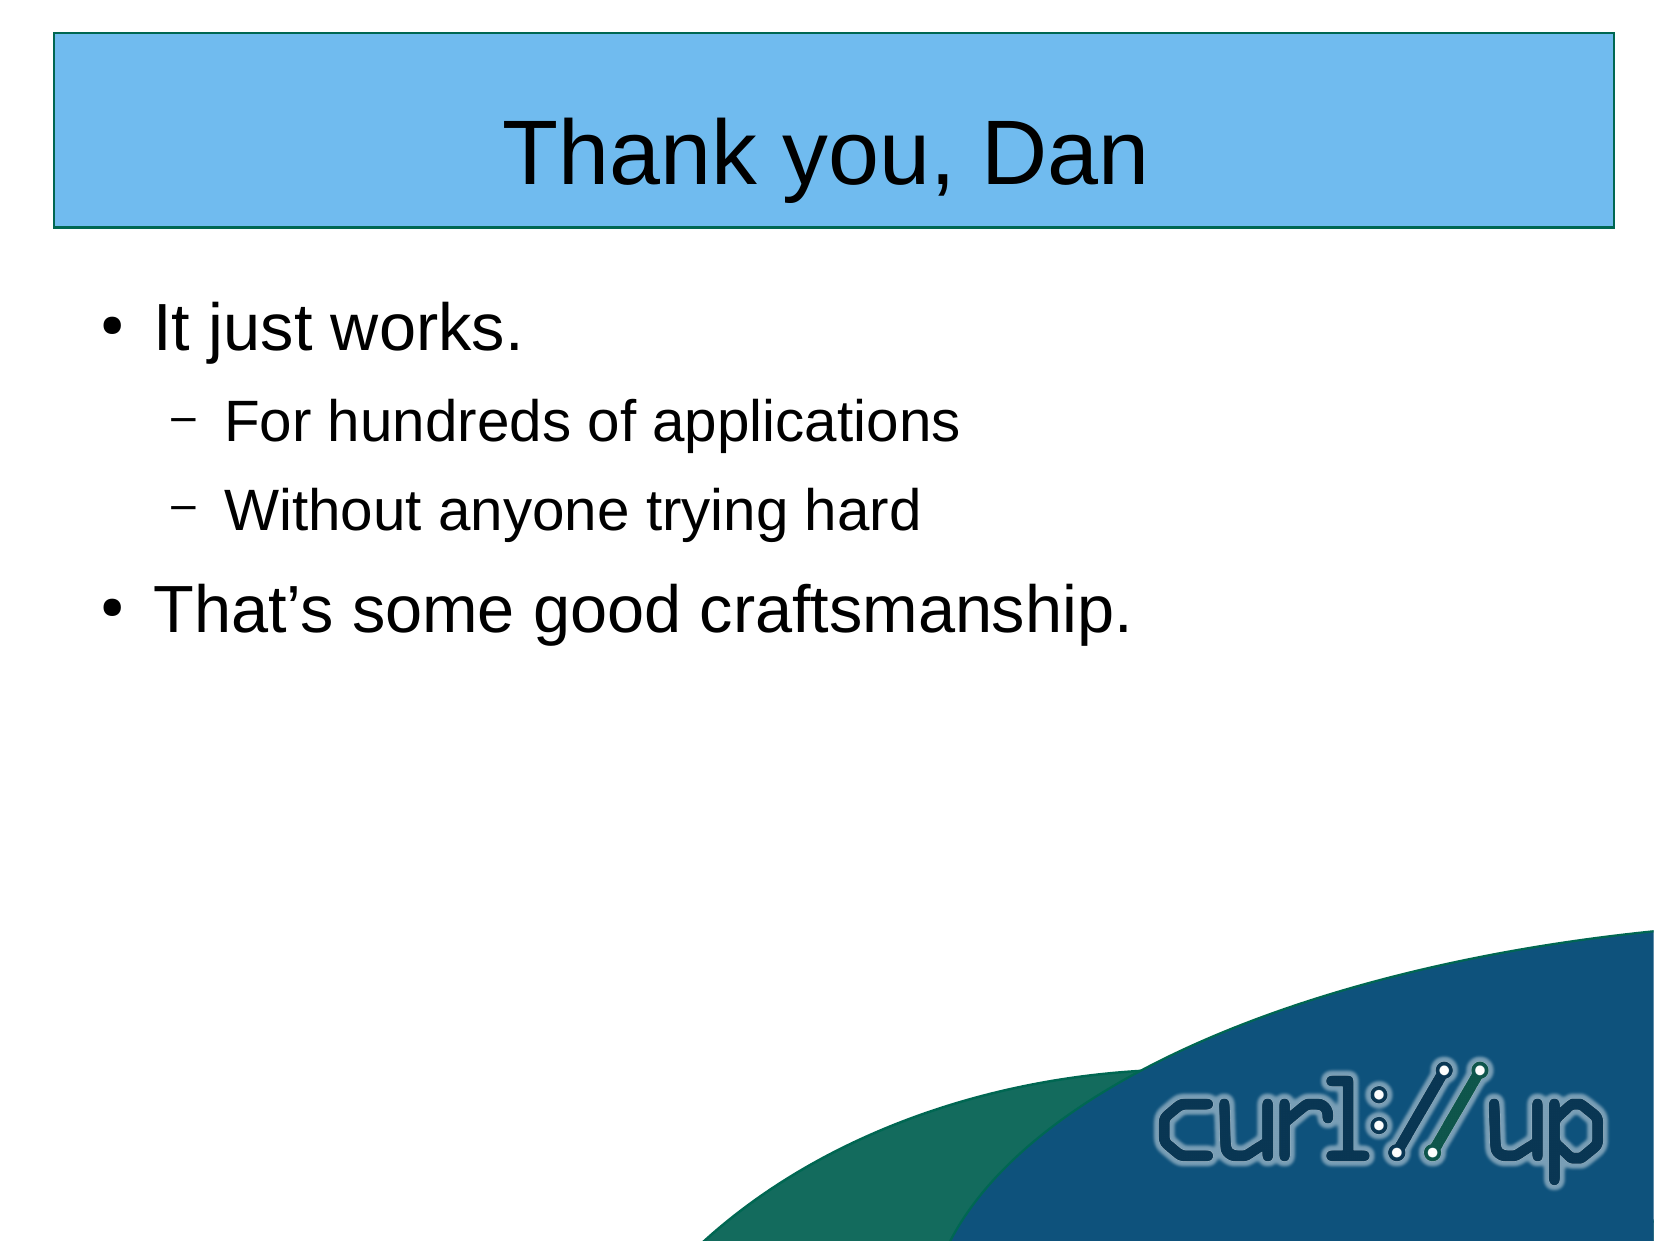

# Thank you, Dan
It just works.
For hundreds of applications
Without anyone trying hard
That’s some good craftsmanship.